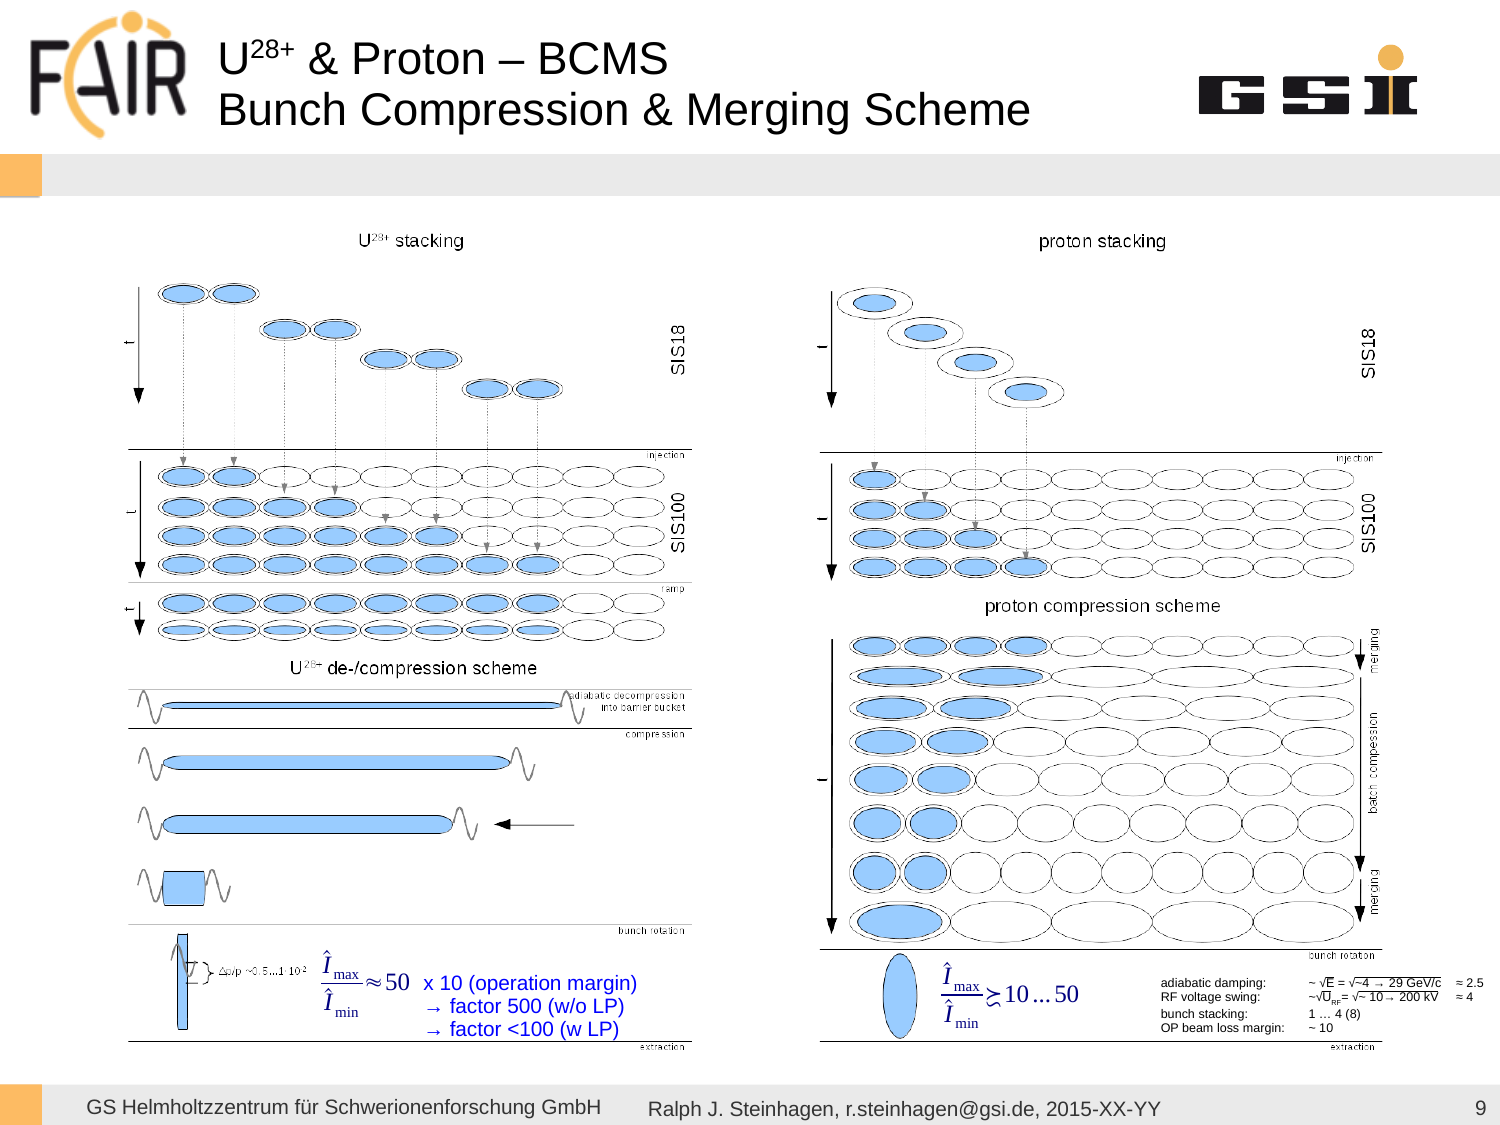

# U28+ & Proton – BCMS Bunch Compression & Merging Scheme
x 10 (operation margin)
→ factor 500 (w/o LP)
→ factor <100 (w LP)
adiabatic damping:	~ √E = √~4 → 29 GeV/c 	≈ 2.5
RF voltage swing: 	~√URF= √~ 10→ 200 kV 	≈ 4
bunch stacking: 	1 … 4 (8)
OP beam loss margin:	~ 10